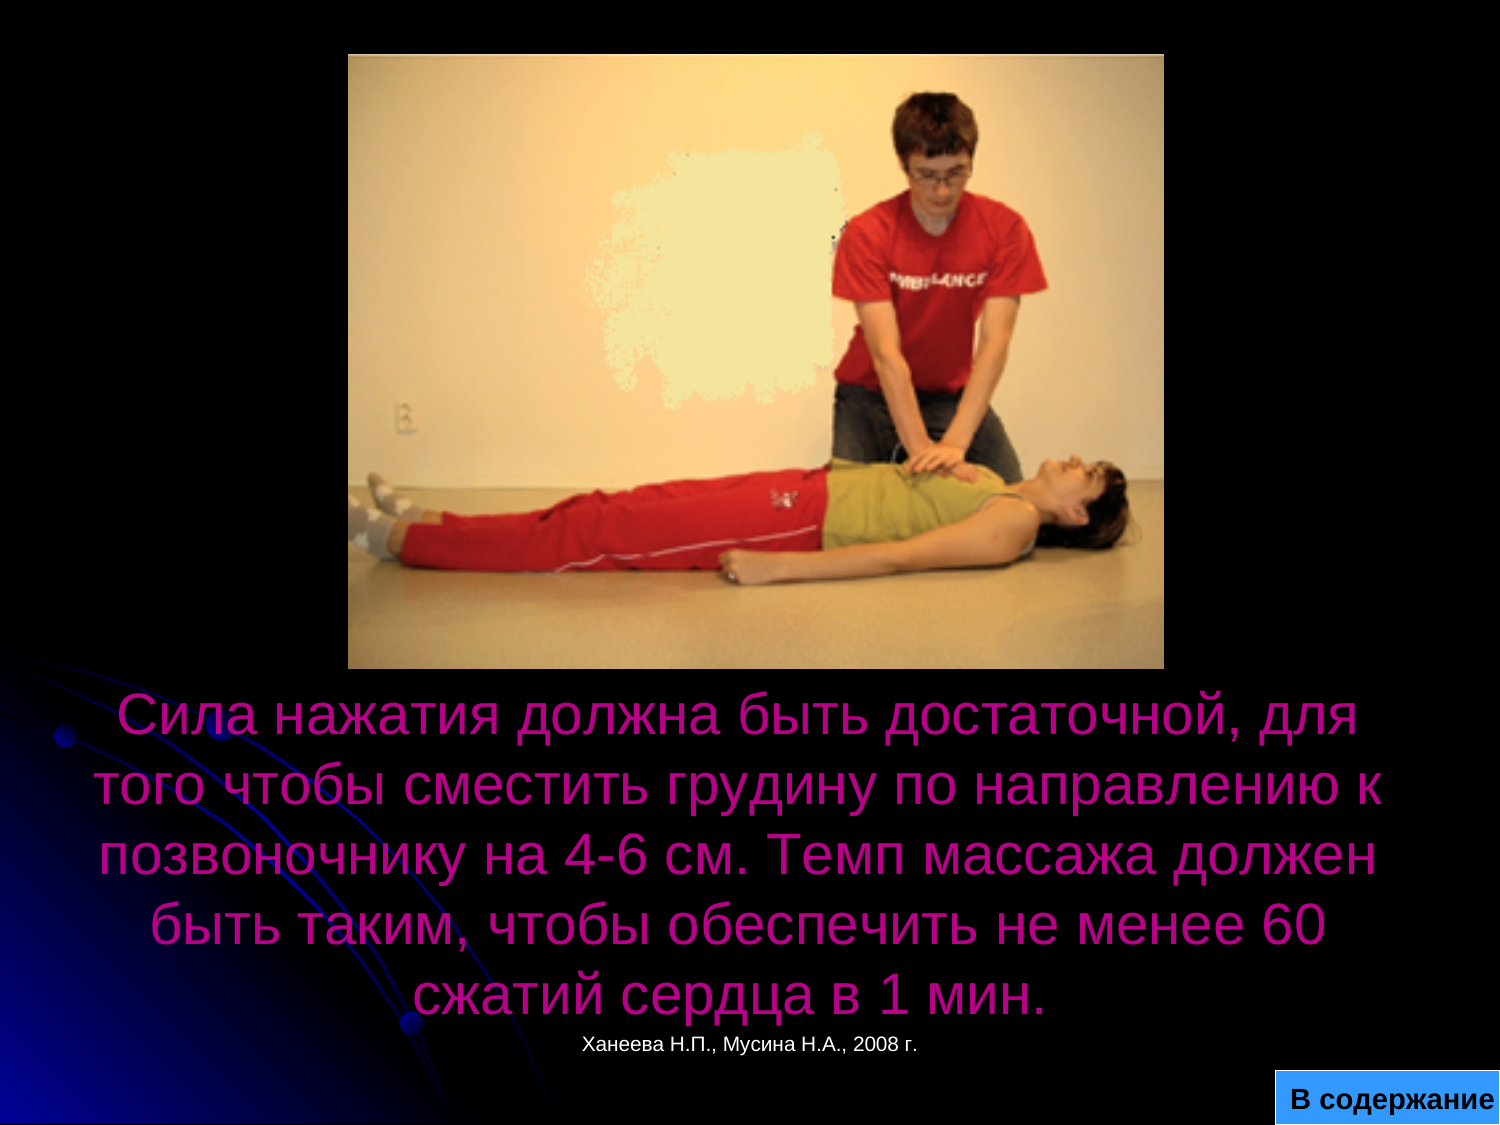

Сила нажатия должна быть достаточной, для того чтобы сместить грудину по направлению к позвоночнику на 4-6 см. Темп массажа должен быть таким, чтобы обеспечить не менее 60 сжатий сердца в 1 мин.
Ханеева Н.П., Мусина Н.А., 2008 г.
В содержание